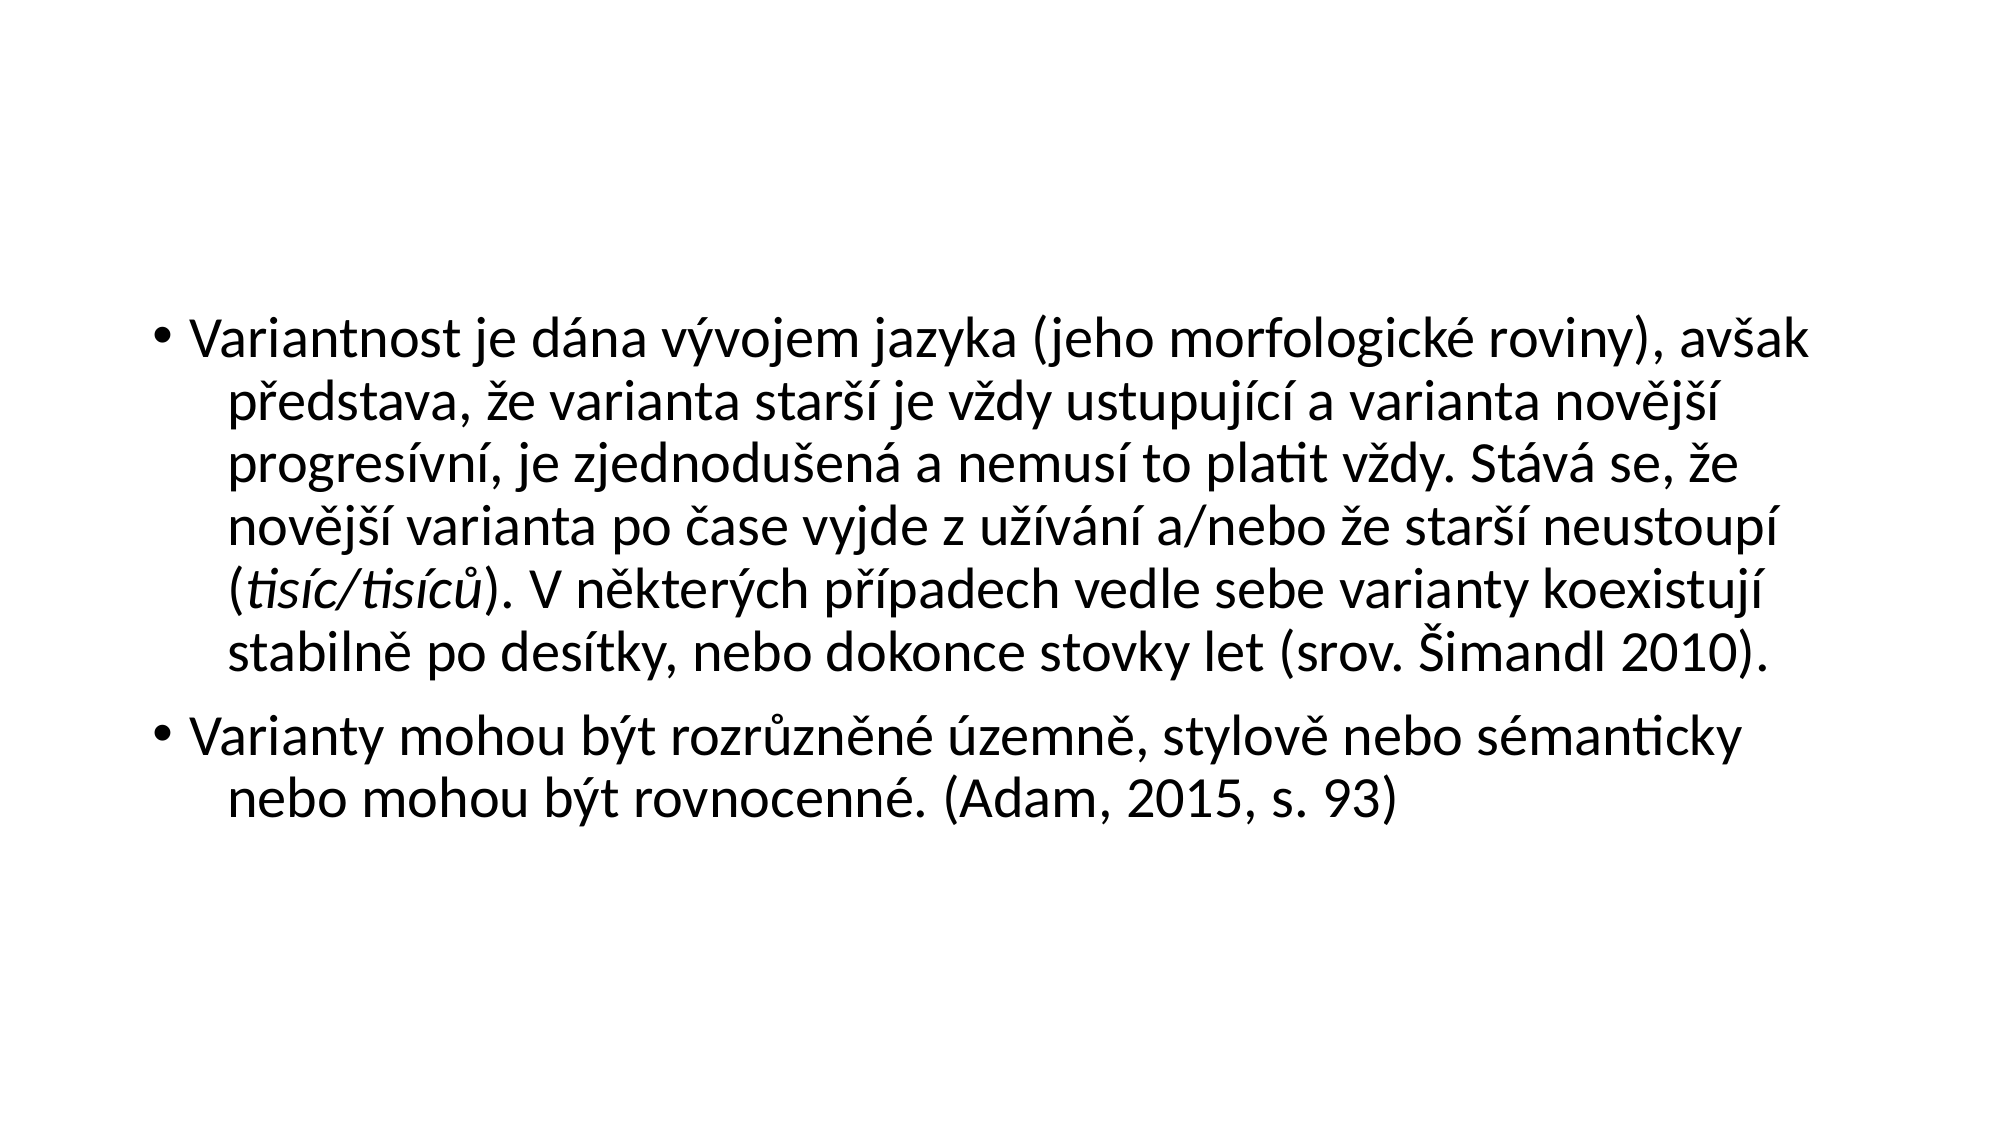

#
Variantnost je dána vývojem jazyka (jeho morfologické roviny), avšak představa, že varianta starší je vždy ustupující a varianta novější progresívní, je zjednodušená a nemusí to platit vždy. Stává se, že novější varianta po čase vyjde z užívání a/nebo že starší neustoupí (tisíc/tisíců). V některých případech vedle sebe varianty koexistují stabilně po desítky, nebo dokonce stovky let (srov. Šimandl 2010).
Varianty mohou být rozrůzněné územně, stylově nebo sémanticky nebo mohou být rovnocenné. (Adam, 2015, s. 93)